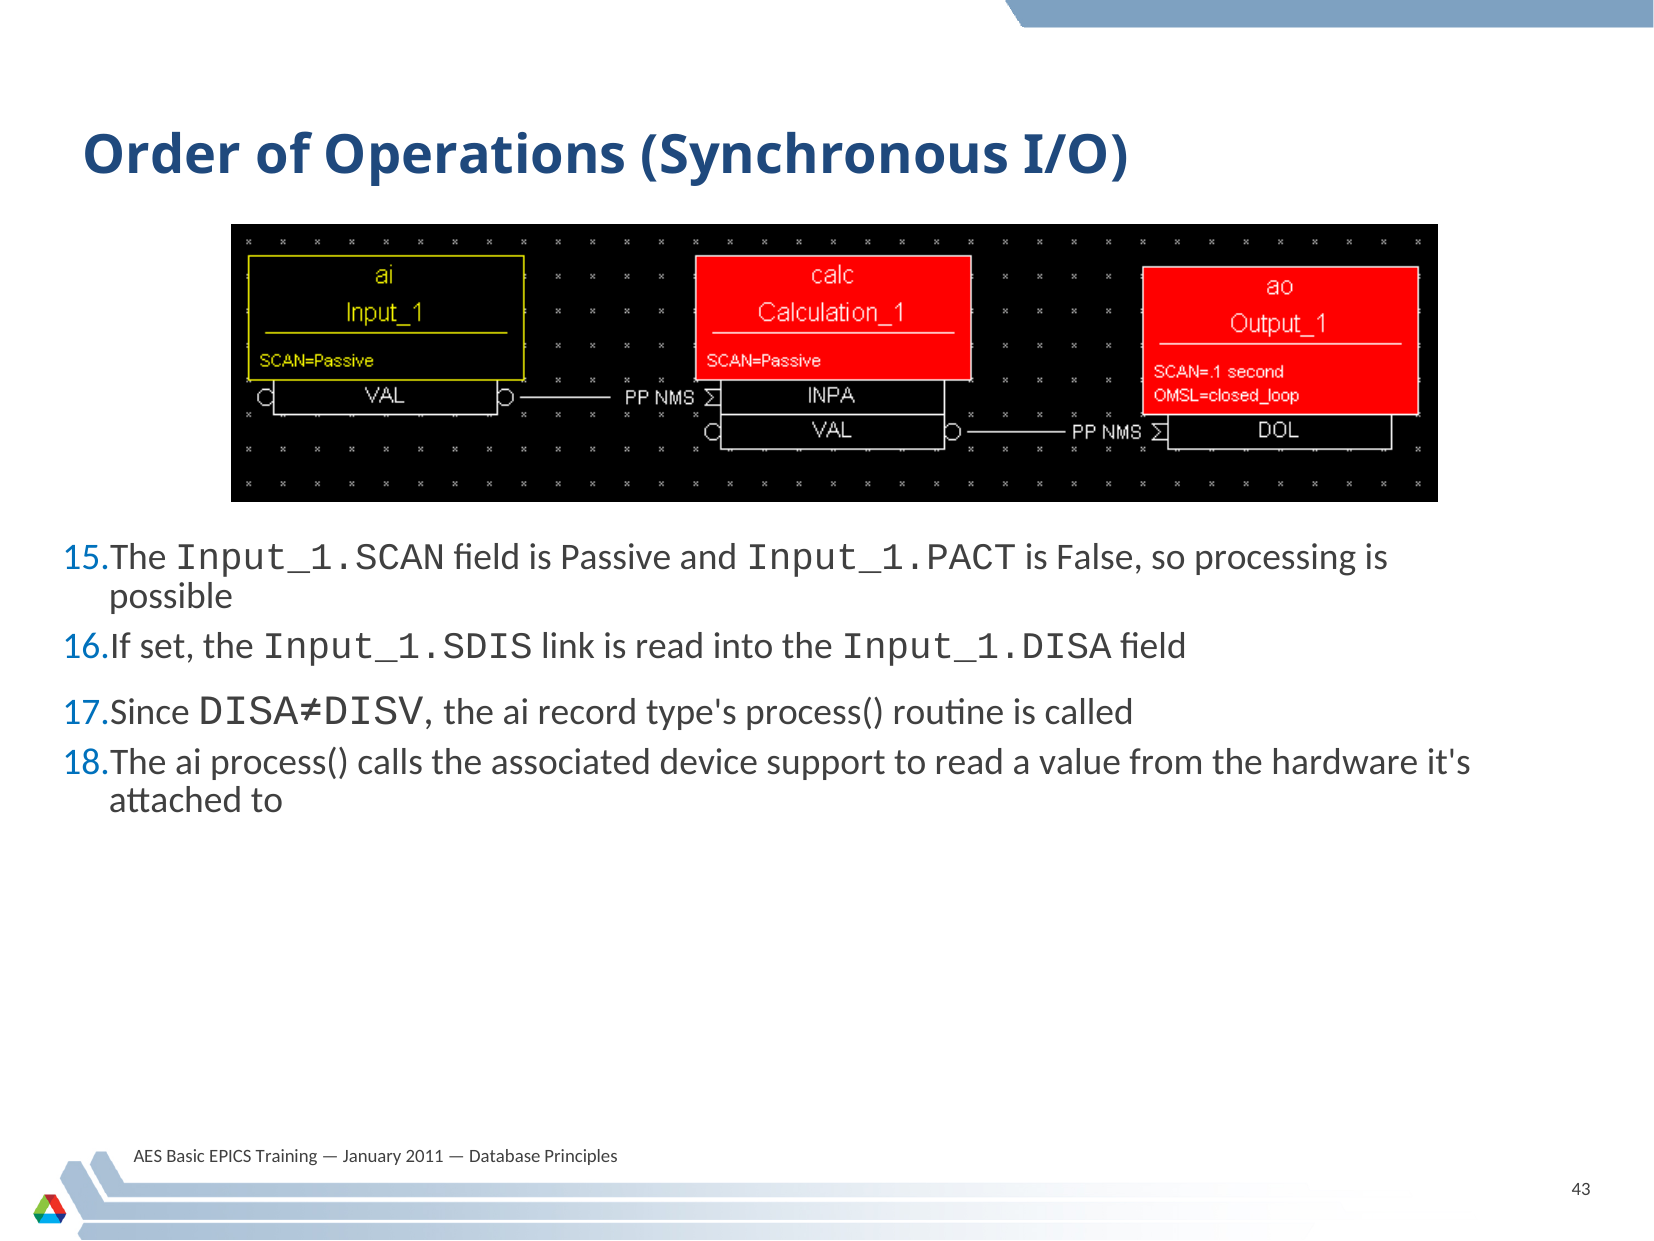

# Order of Operations (Synchronous I/O)
The Input_1.SCAN field is Passive and Input_1.PACT is False, so processing is possible
If set, the Input_1.SDIS link is read into the Input_1.DISA field
Since DISA≠DISV, the ai record type's process() routine is called
The ai process() calls the associated device support to read a value from the hardware it's attached to
AES Basic EPICS Training — January 2011 — Database Principles
43